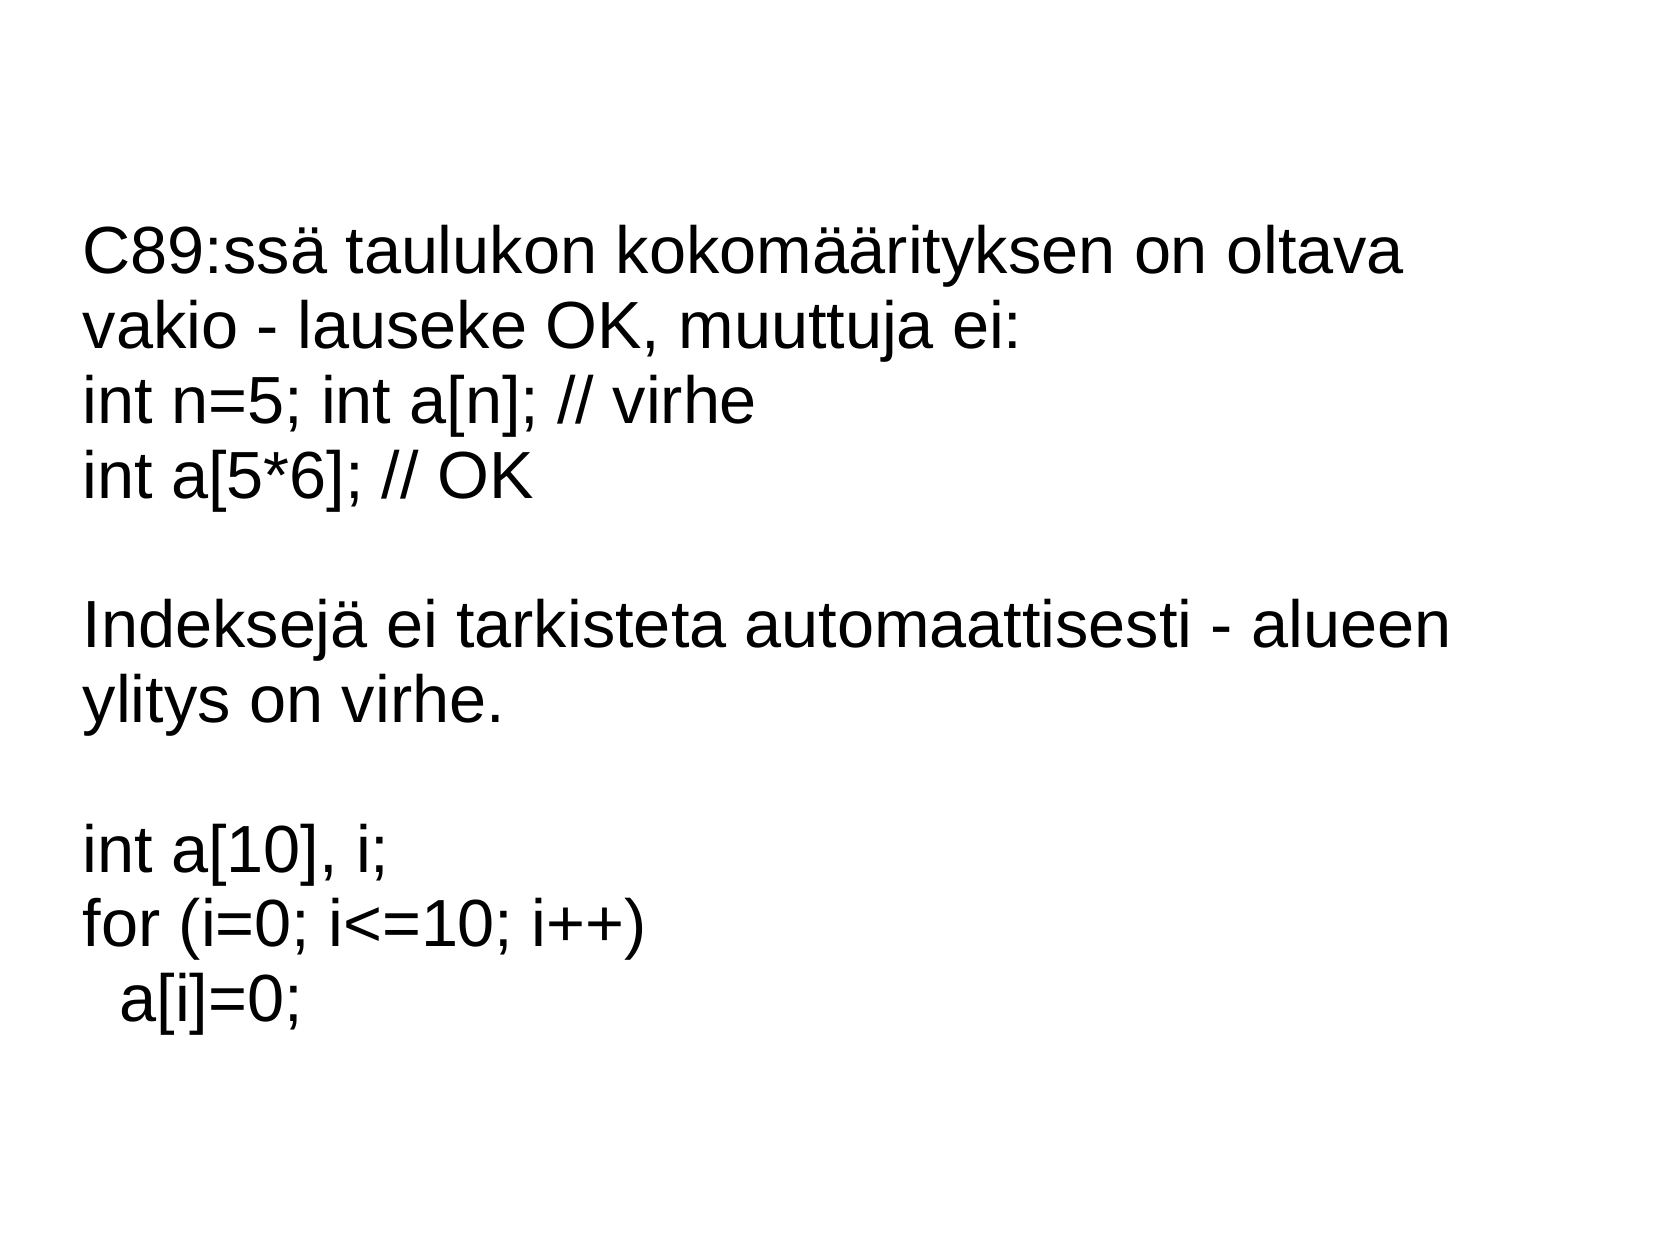

C89:ssä taulukon kokomäärityksen on oltava vakio - lauseke OK, muuttuja ei:
int n=5; int a[n]; // virhe
int a[5*6]; // OK
Indeksejä ei tarkisteta automaattisesti - alueen
ylitys on virhe.
int a[10], i;
for (i=0; i<=10; i++)
 a[i]=0;